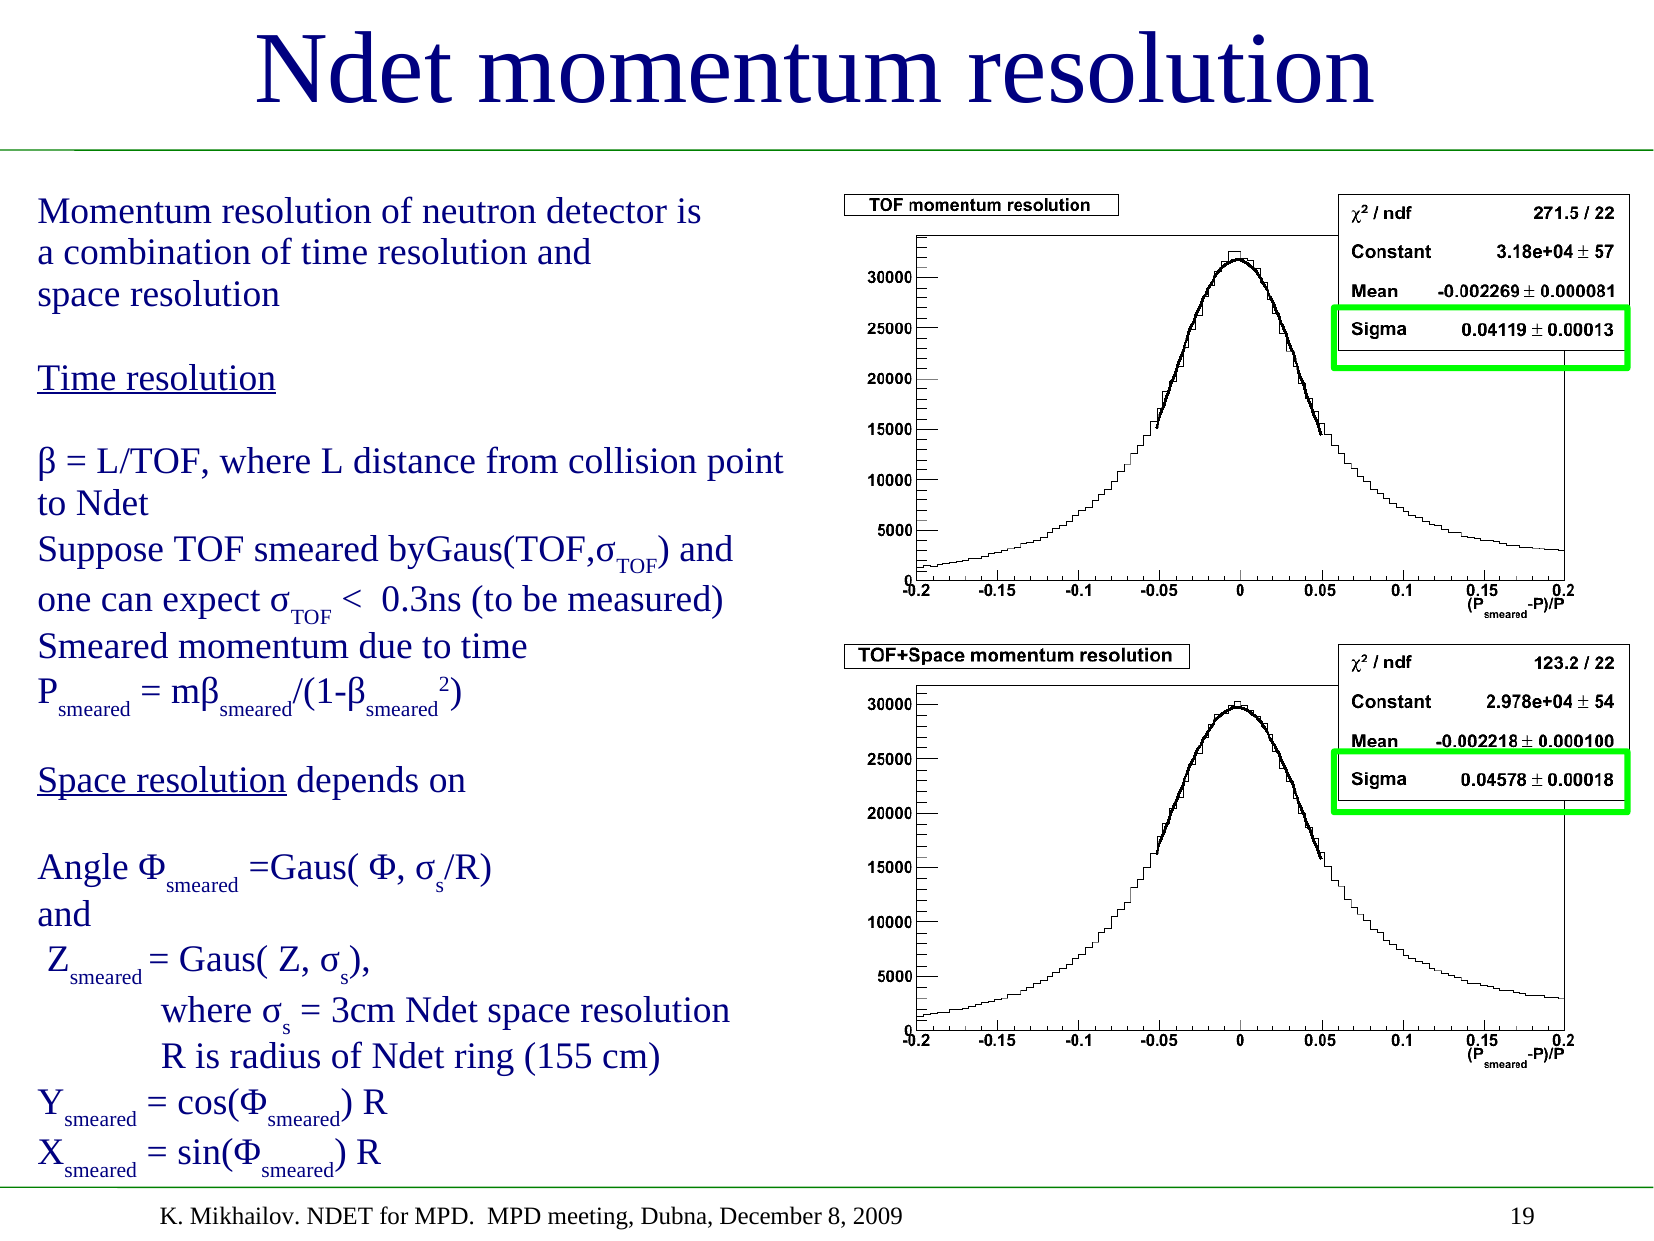

# Ndet momentum resolution
Momentum resolution of neutron detector is
a combination of time resolution and
space resolution
Time resolution
β = L/TOF, where L distance from collision point
to Ndet
Suppose TOF smeared byGaus(TOF,σTOF) and
one can expect σTOF < 0.3ns (to be measured)
Smeared momentum due to time
Psmeared = mβsmeared/(1-βsmeared2)
Space resolution depends on
Angle Φsmeared =Gaus( Φ, σs/R)
and
 Zsmeared = Gaus( Z, σs),
 where σs = 3cm Ndet space resolution
 R is radius of Ndet ring (155 cm)
Ysmeared = cos(Φsmeared) R
Xsmeared = sin(Φsmeared) R
K. Mikhailov. NDET for MPD. MPD meeting, Dubna, December 8, 2009